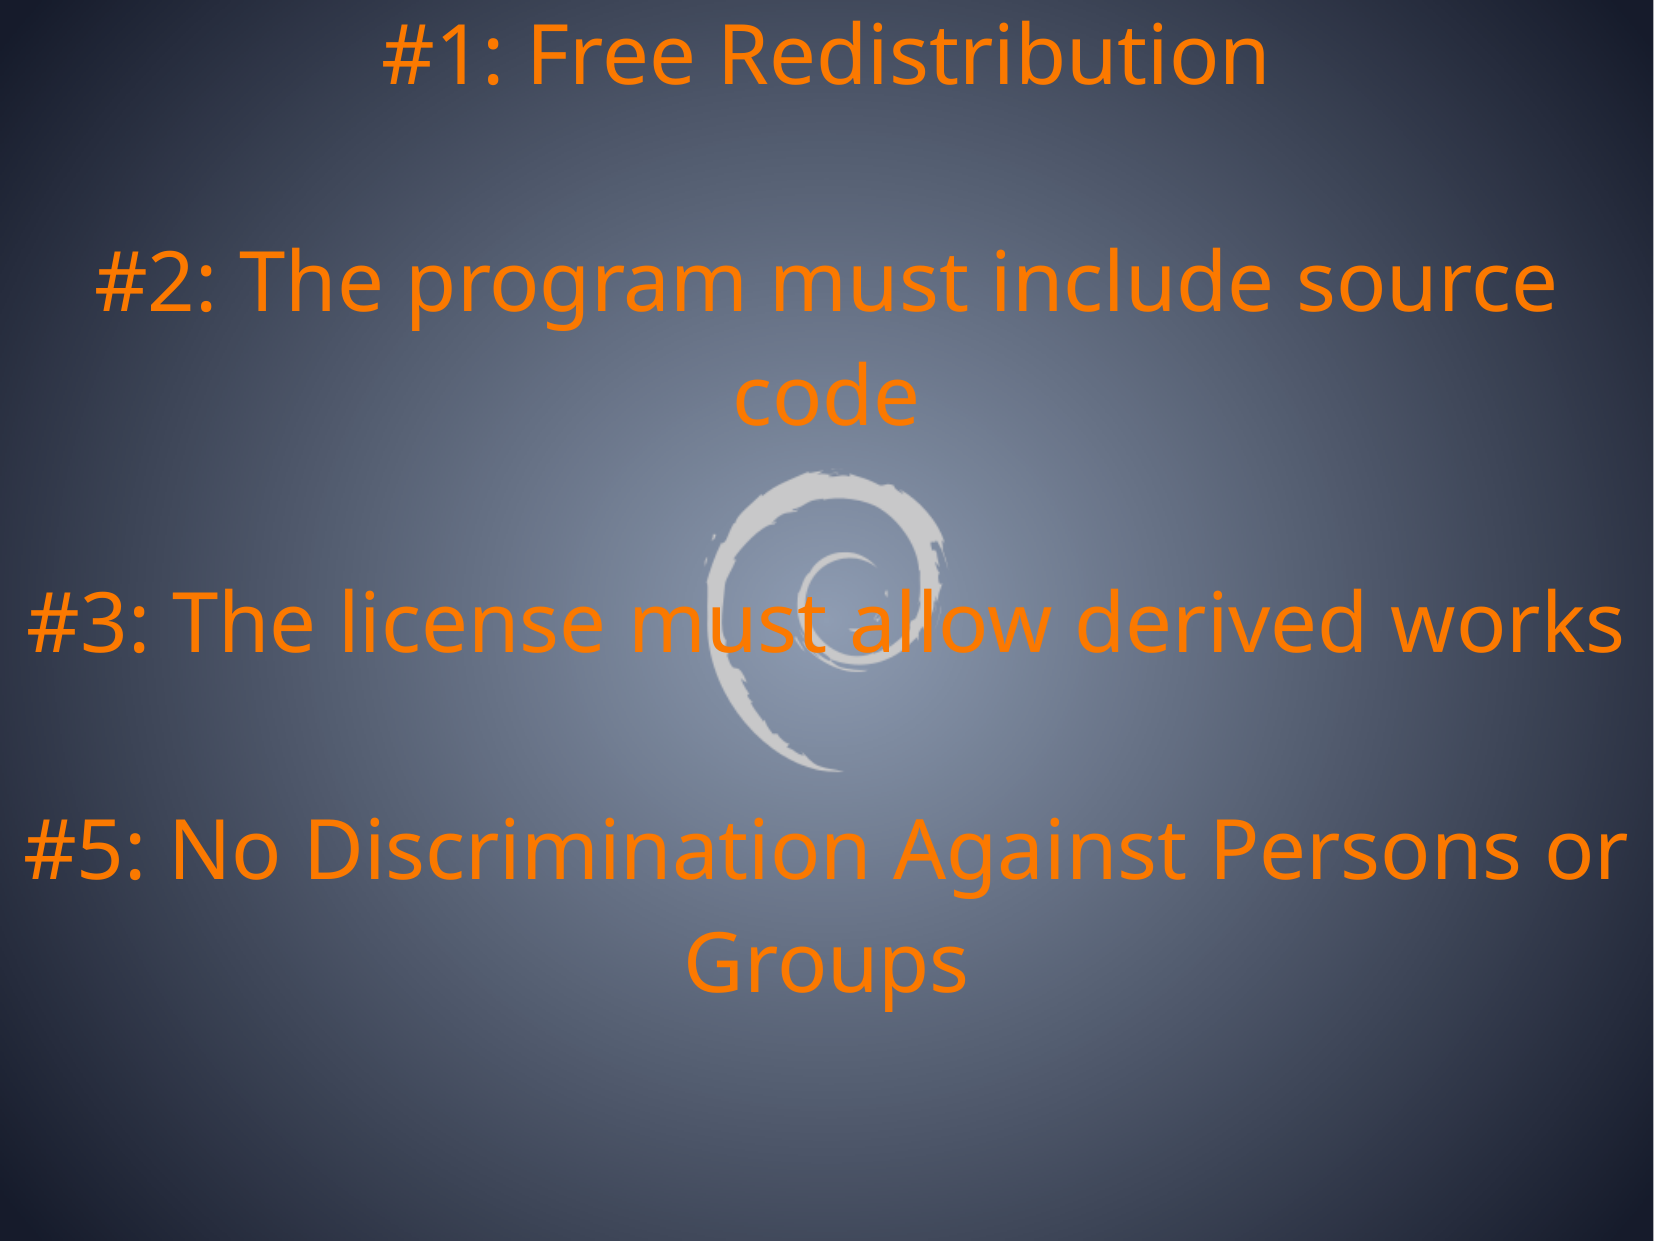

#1: Free Redistribution
#2: The program must include source code
#3: The license must allow derived works
#5: No Discrimination Against Persons or Groups